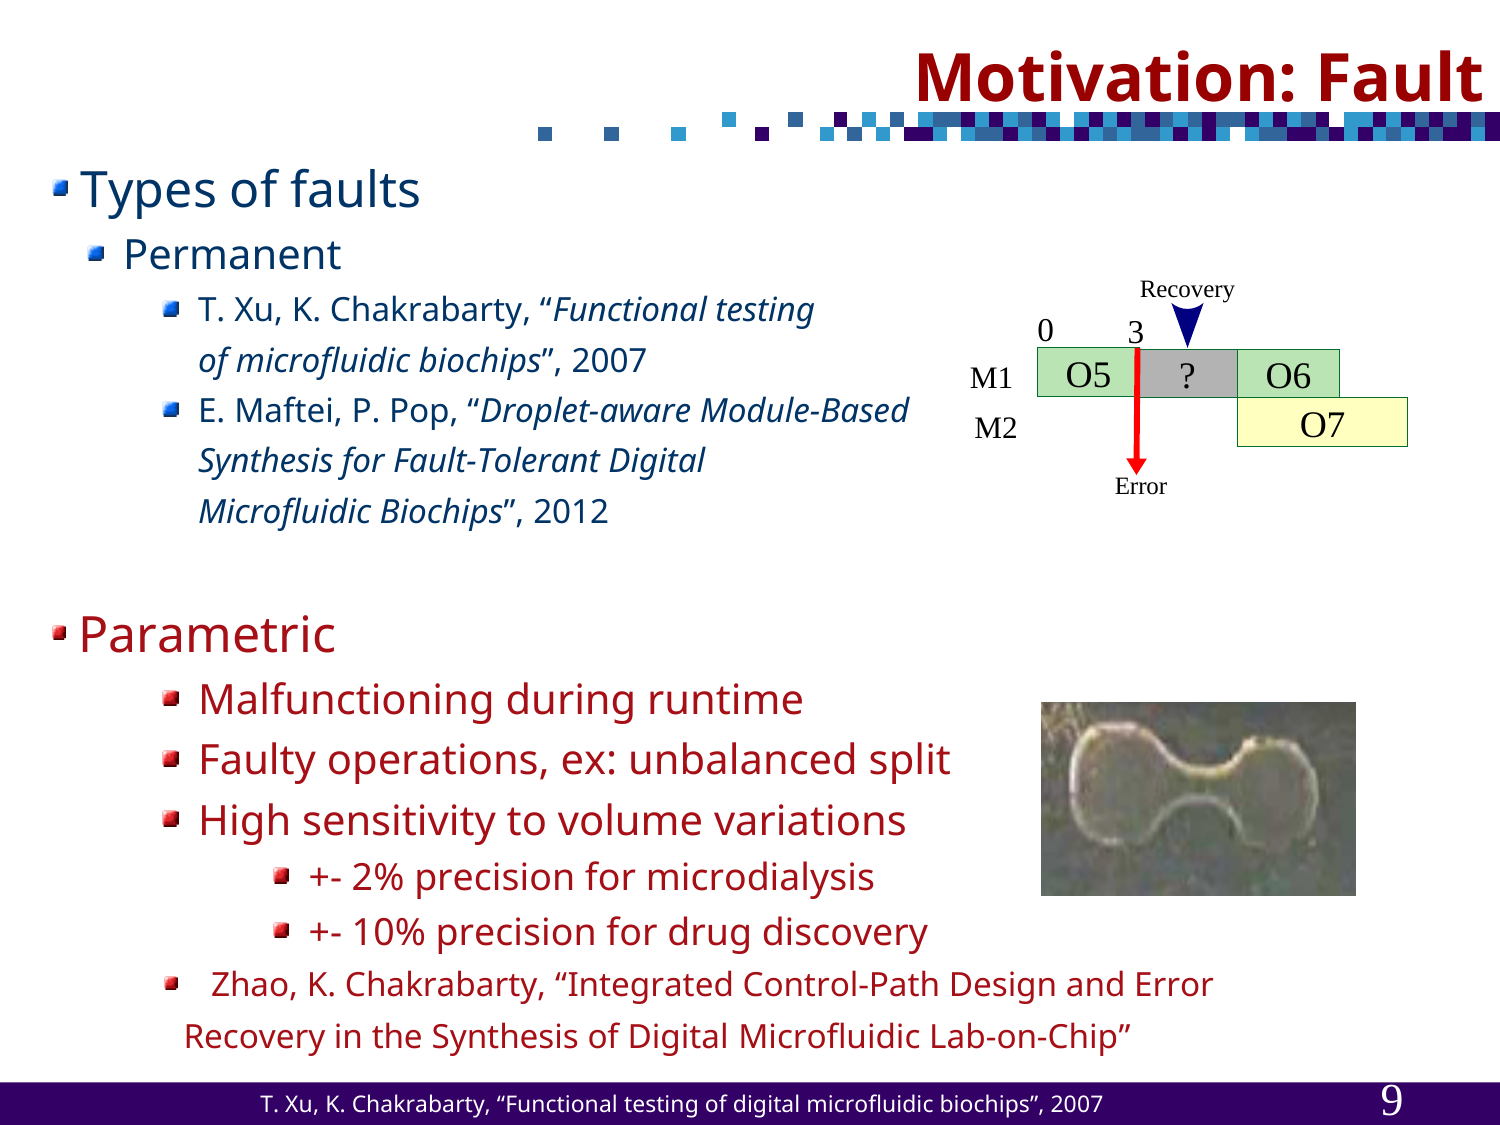

# Motivation: Fault
 Types of faults
Permanent
T. Xu, K. Chakrabarty, “Functional testing
of microfluidic biochips”, 2007
E. Maftei, P. Pop, “Droplet-aware Module-Based
Synthesis for Fault-Tolerant Digital
Microfluidic Biochips”, 2012
 Parametric
Malfunctioning during runtime
Faulty operations, ex: unbalanced split
High sensitivity to volume variations
+- 2% precision for microdialysis
+- 10% precision for drug discovery
Zhao, K. Chakrabarty, “Integrated Control-Path Design and Error
 Recovery in the Synthesis of Digital Microfluidic Lab-on-Chip”
Recovery
0
3
O5
?
O6
M1
O7
M2
Error
T. Xu, K. Chakrabarty, “Functional testing of digital microfluidic biochips”, 2007